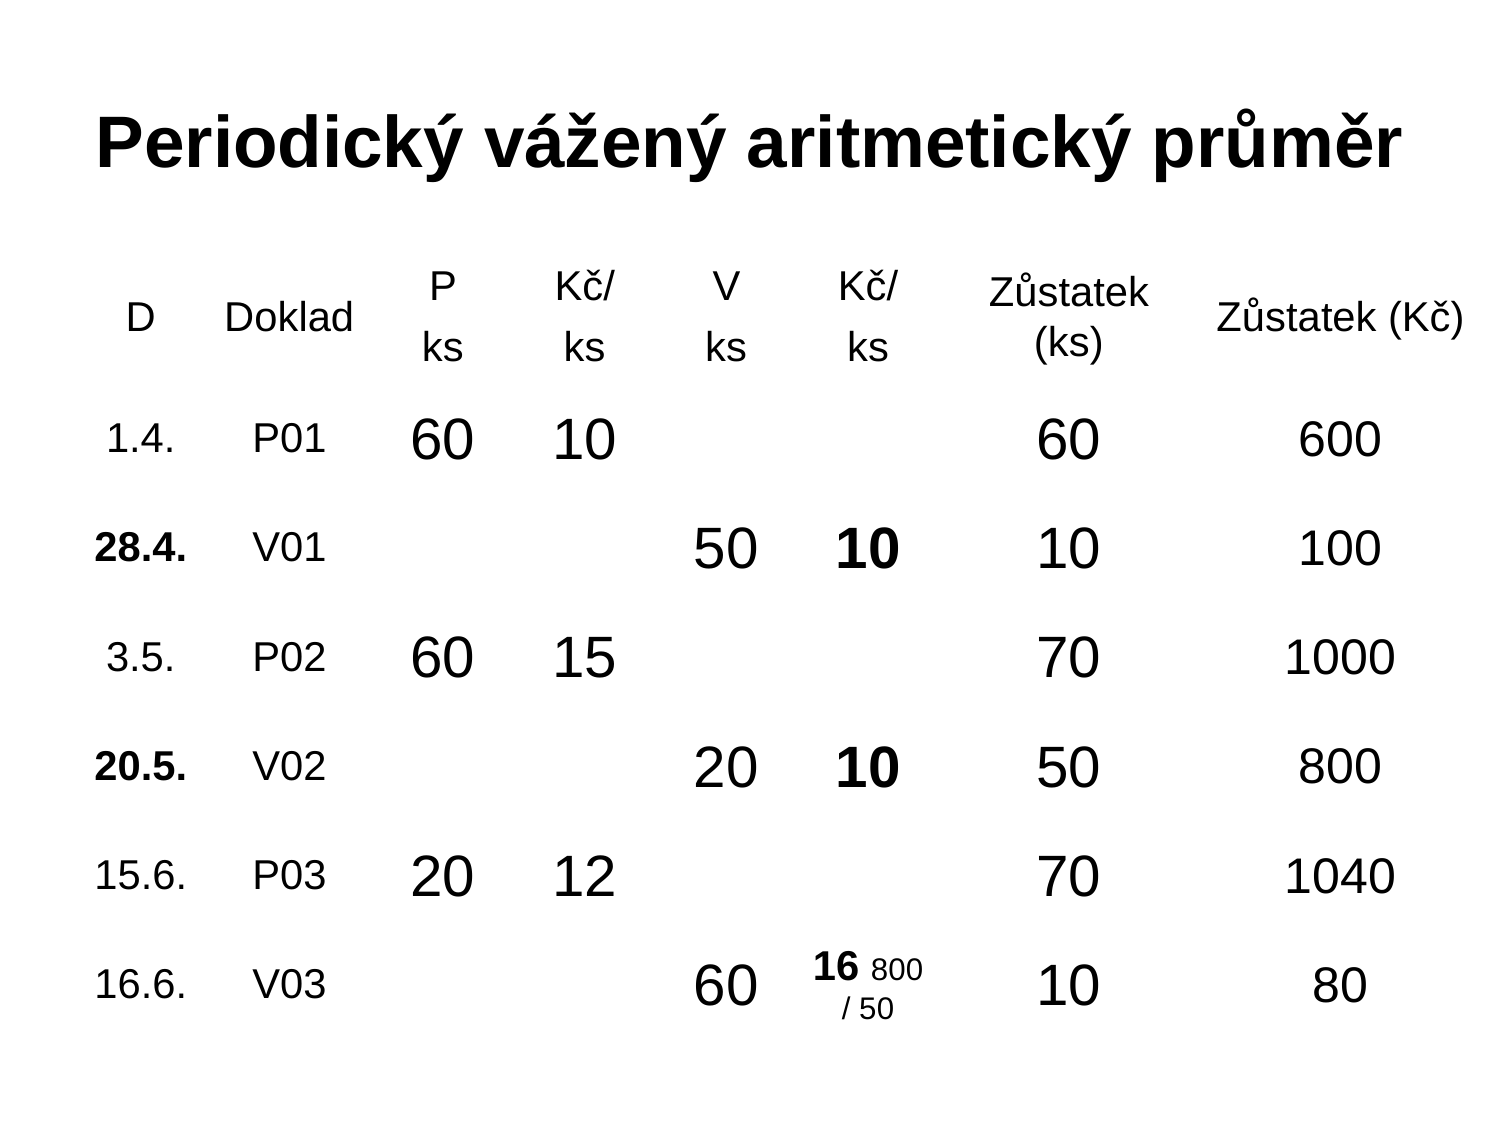

# Periodický vážený aritmetický průměr
| D | Doklad | P ks | Kč/ ks | V ks | Kč/ ks | Zůstatek (ks) | Zůstatek (Kč) |
| --- | --- | --- | --- | --- | --- | --- | --- |
| 1.4. | P01 | 60 | 10 | | | 60 | 600 |
| 28.4. | V01 | | | 50 | 10 | 10 | 100 |
| 3.5. | P02 | 60 | 15 | | | 70 | 1000 |
| 20.5. | V02 | | | 20 | 10 | 50 | 800 |
| 15.6. | P03 | 20 | 12 | | | 70 | 1040 |
| 16.6. | V03 | | | 60 | 16 800 / 50 | 10 | 80 |